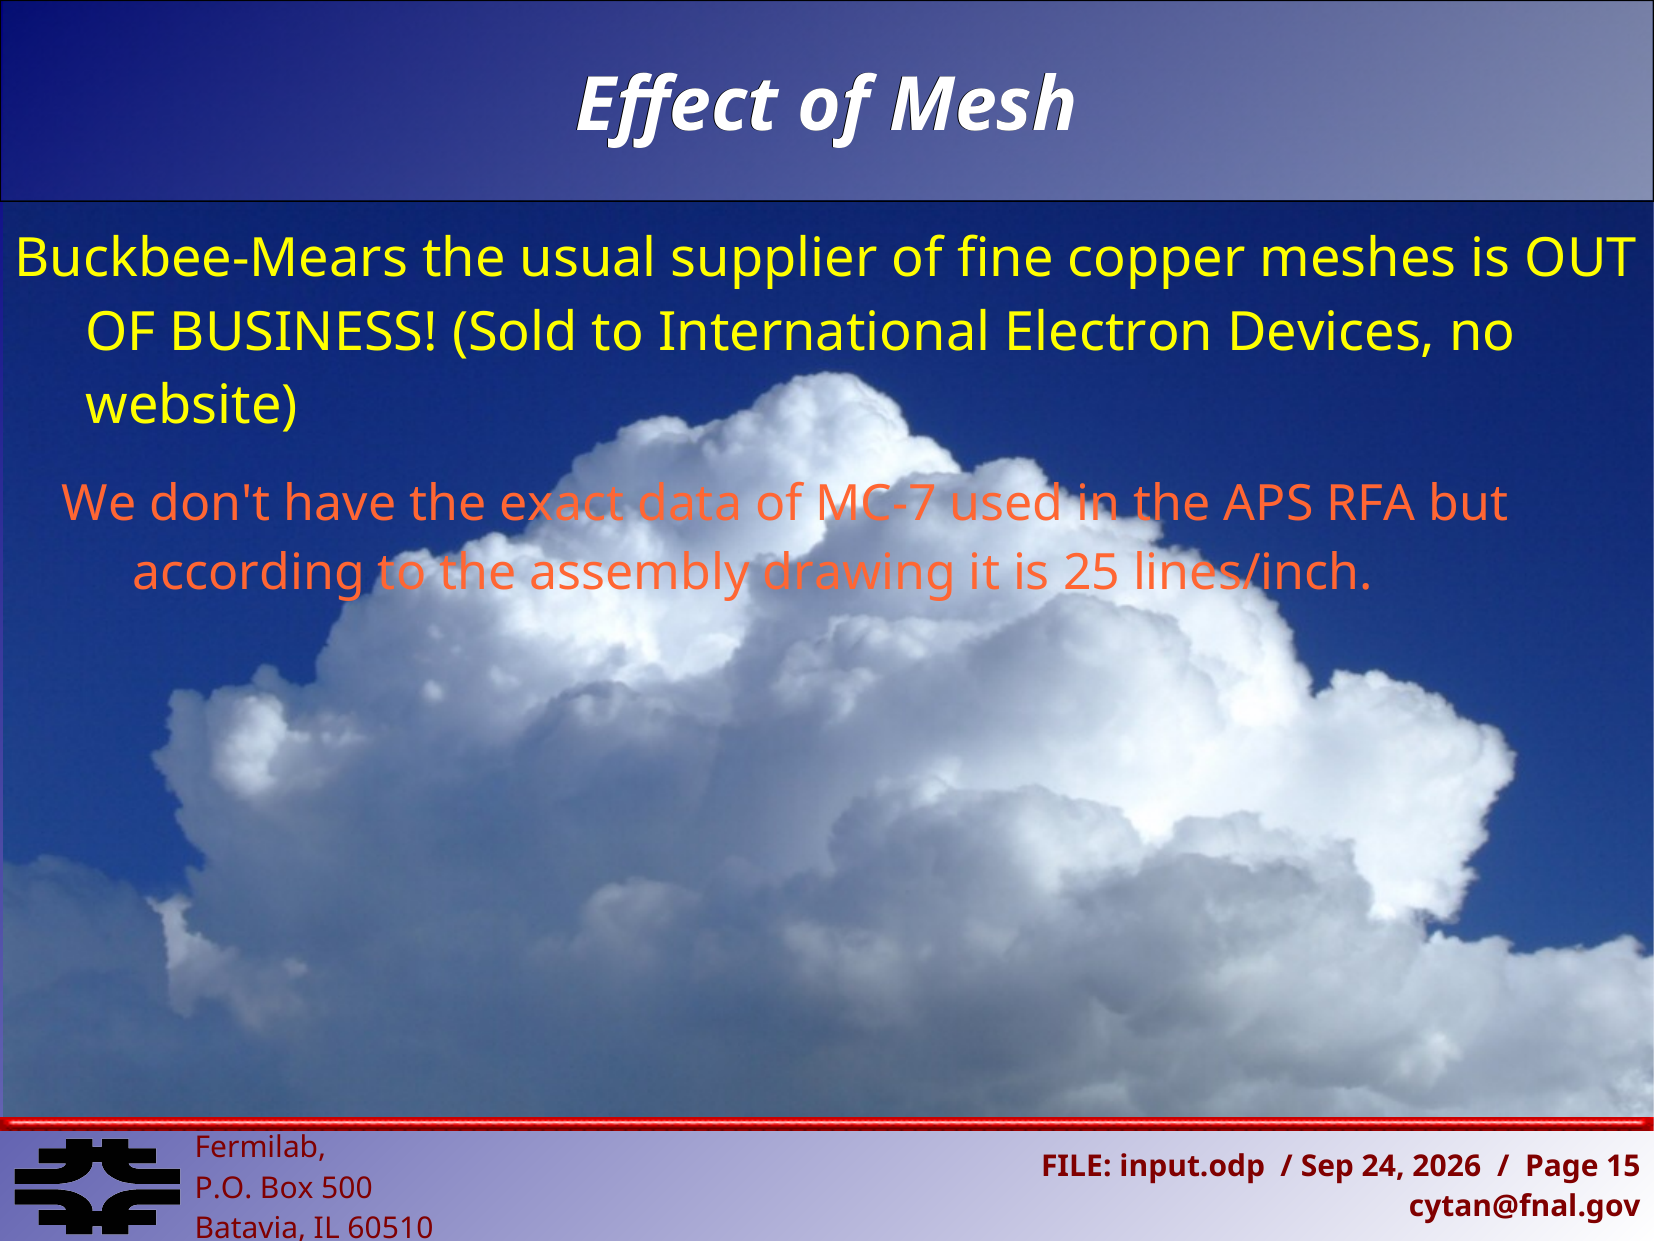

# Effect of Mesh
Buckbee-Mears the usual supplier of fine copper meshes is OUT OF BUSINESS! (Sold to International Electron Devices, no website)
We don't have the exact data of MC-7 used in the APS RFA but according to the assembly drawing it is 25 lines/inch.